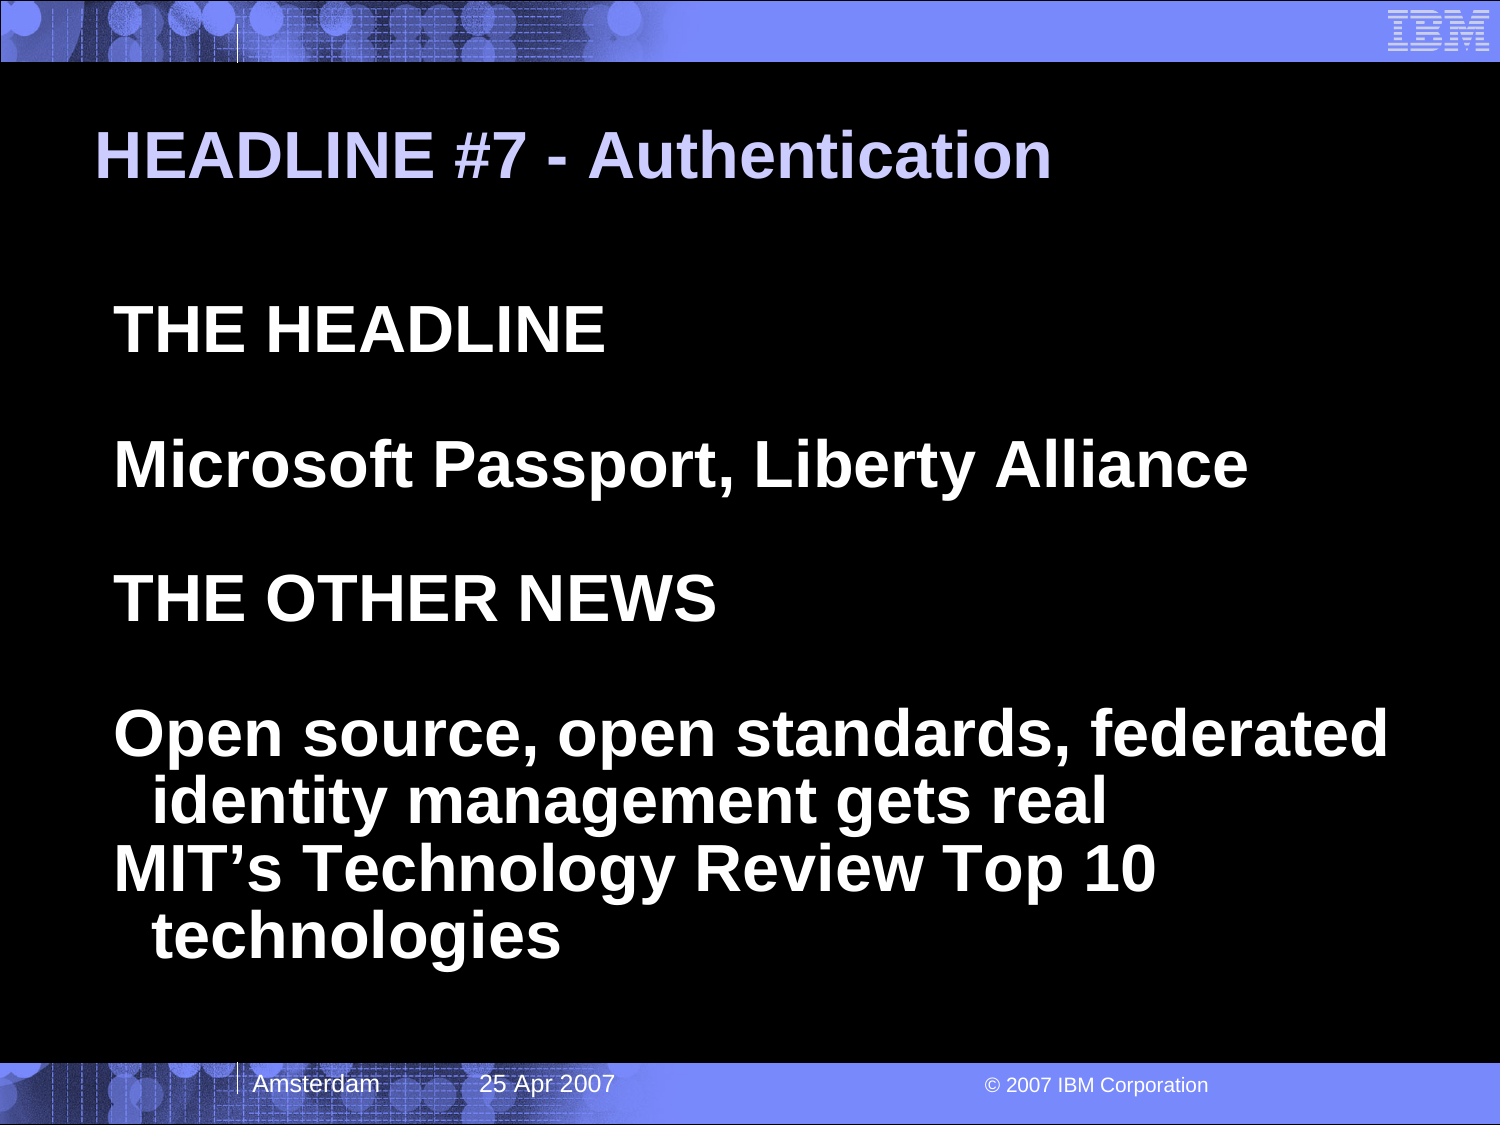

# HEADLINE #7 - Authentication
THE HEADLINE
Microsoft Passport, Liberty Alliance
THE OTHER NEWS
Open source, open standards, federated identity management gets real
MIT’s Technology Review Top 10 technologies